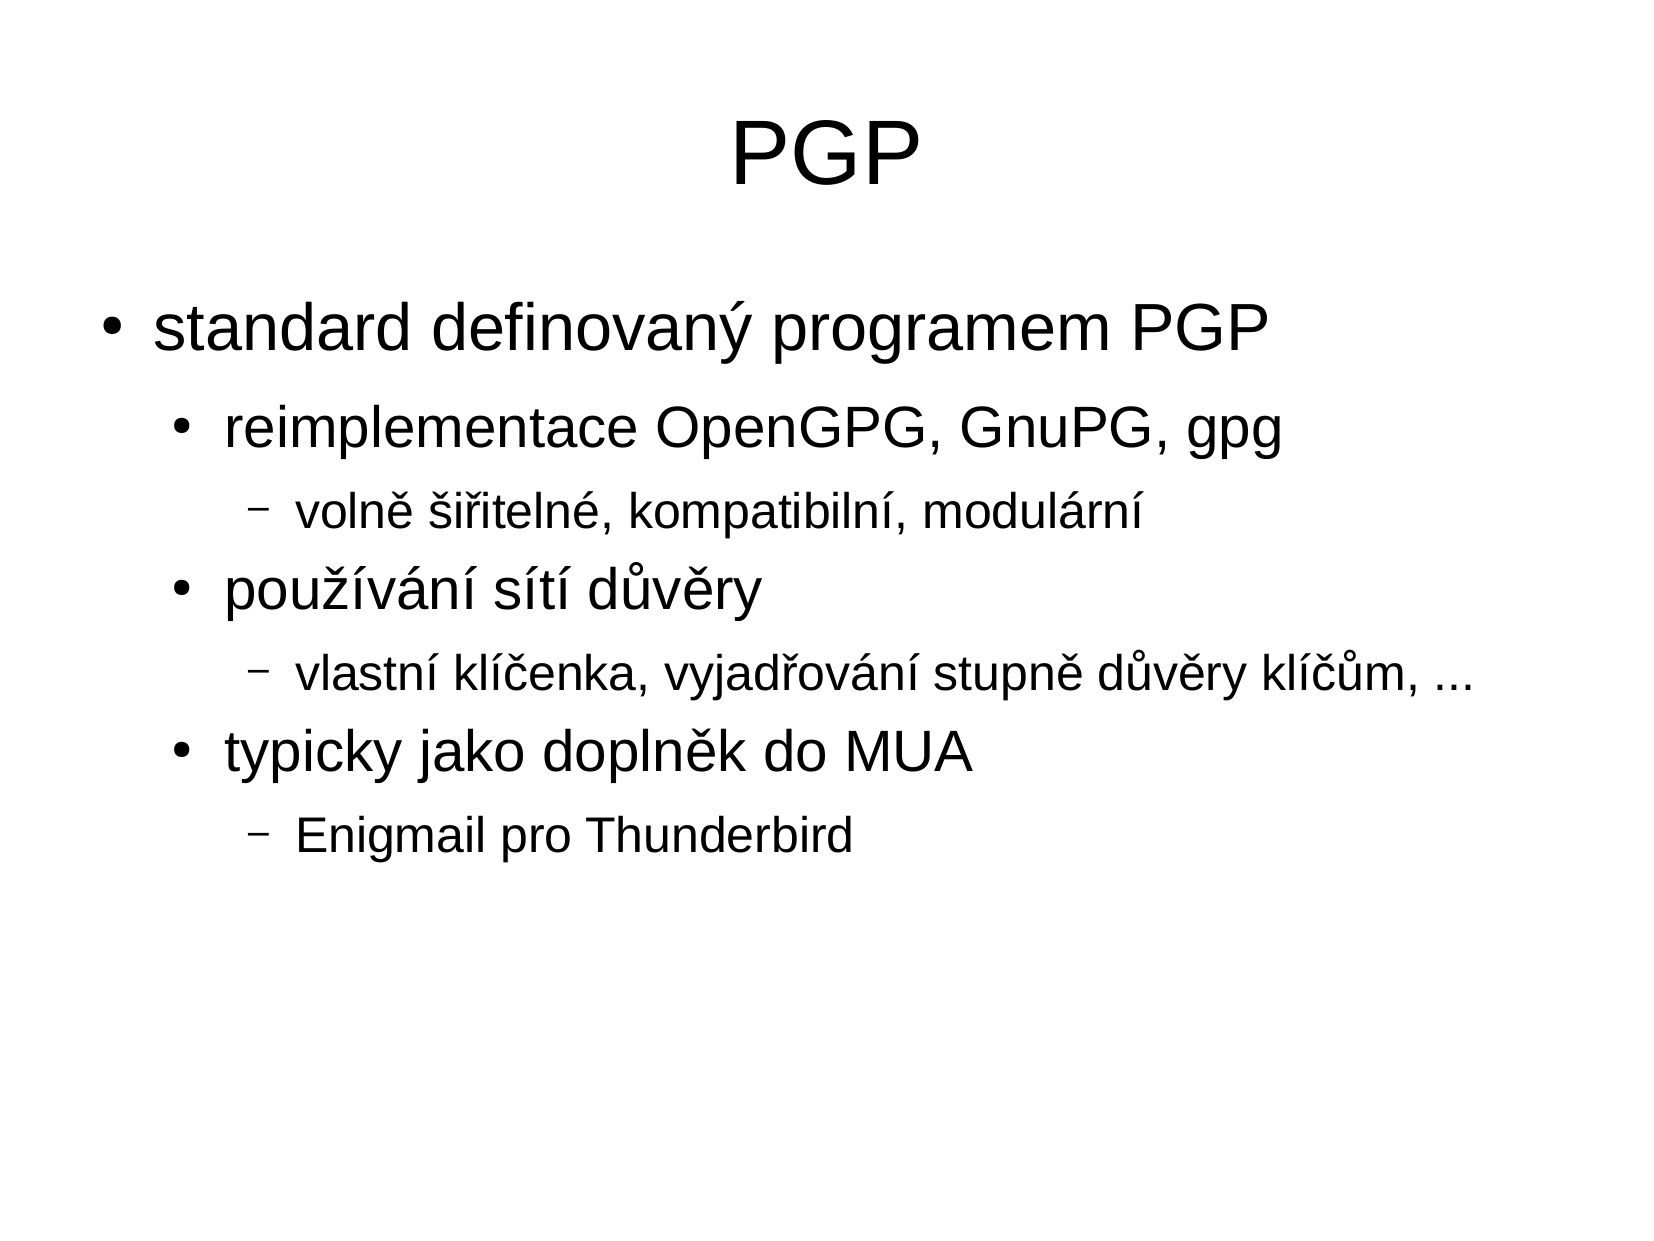

# PGP
standard definovaný programem PGP
reimplementace OpenGPG, GnuPG, gpg
volně šiřitelné, kompatibilní, modulární
používání sítí důvěry
vlastní klíčenka, vyjadřování stupně důvěry klíčům, ...
typicky jako doplněk do MUA
Enigmail pro Thunderbird